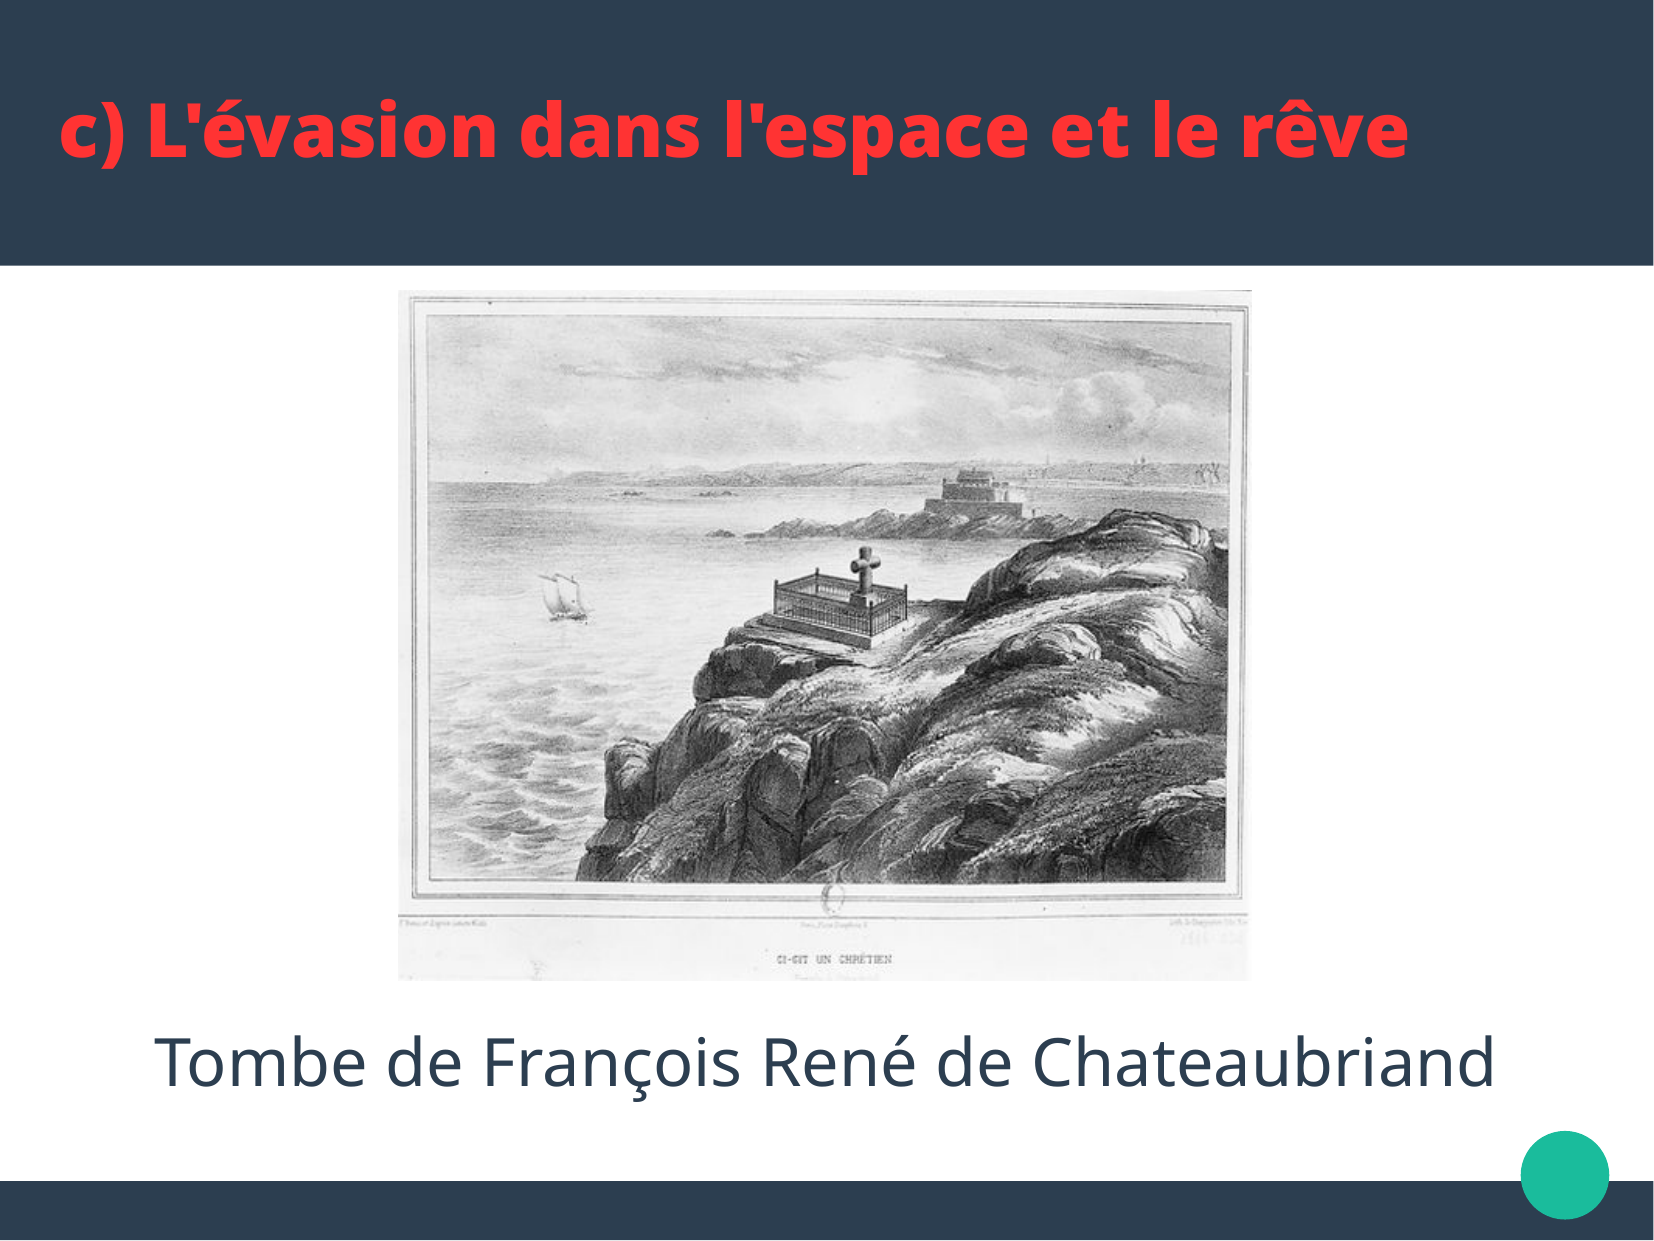

Tombe de François René de Chateaubriand
# c) L'évasion dans l'espace et le rêve